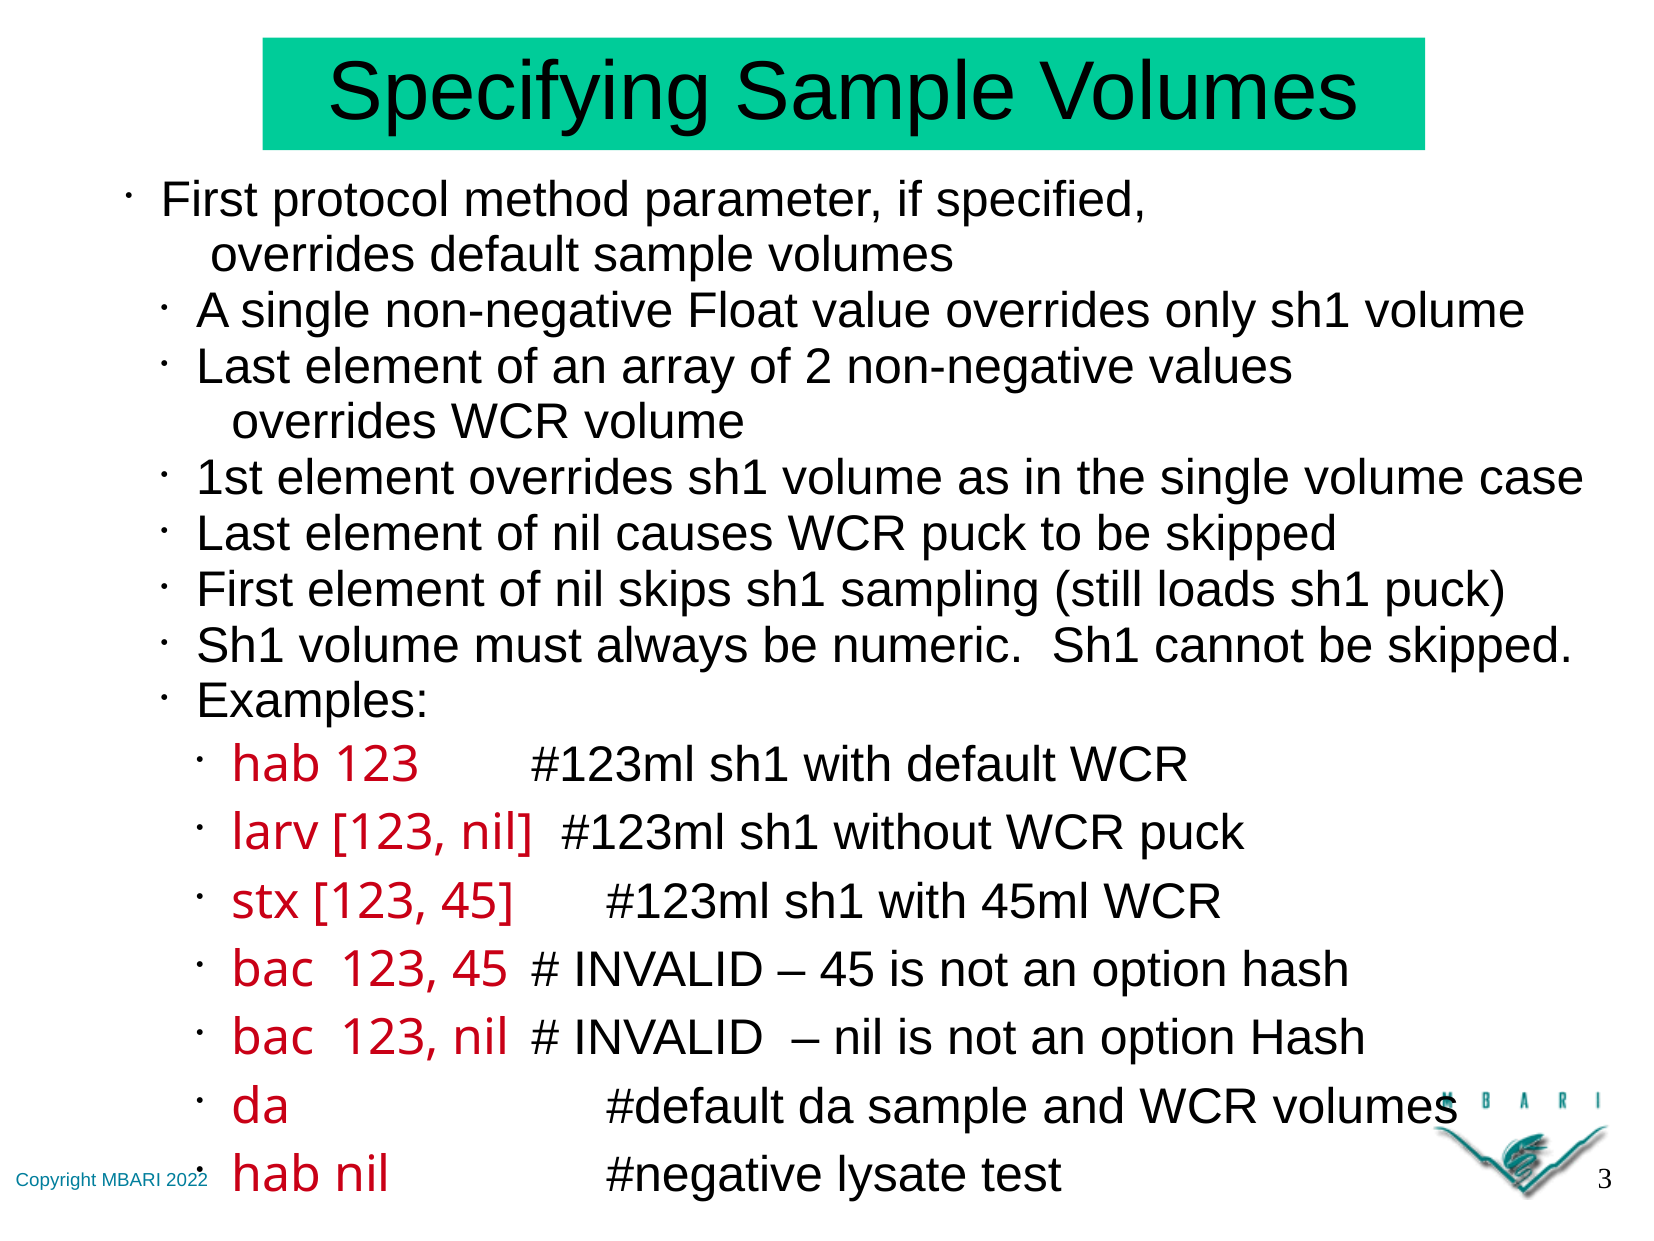

Specifying Sample Volumes
First protocol method parameter, if specified,
 overrides default sample volumes
A single non-negative Float value overrides only sh1 volume
Last element of an array of 2 non-negative values
overrides WCR volume
1st element overrides sh1 volume as in the single volume case
Last element of nil causes WCR puck to be skipped
First element of nil skips sh1 sampling (still loads sh1 puck)
Sh1 volume must always be numeric. Sh1 cannot be skipped.
Examples:
hab 123 		#123ml sh1 with default WCR
larv [123, nil] #123ml sh1 without WCR puck
stx [123, 45] 	#123ml sh1 with 45ml WCR
bac 123, 45	# INVALID – 45 is not an option hash
bac 123, nil 	# INVALID – nil is not an option Hash
da 				#default da sample and WCR volumes
hab nil			#negative lysate test
3